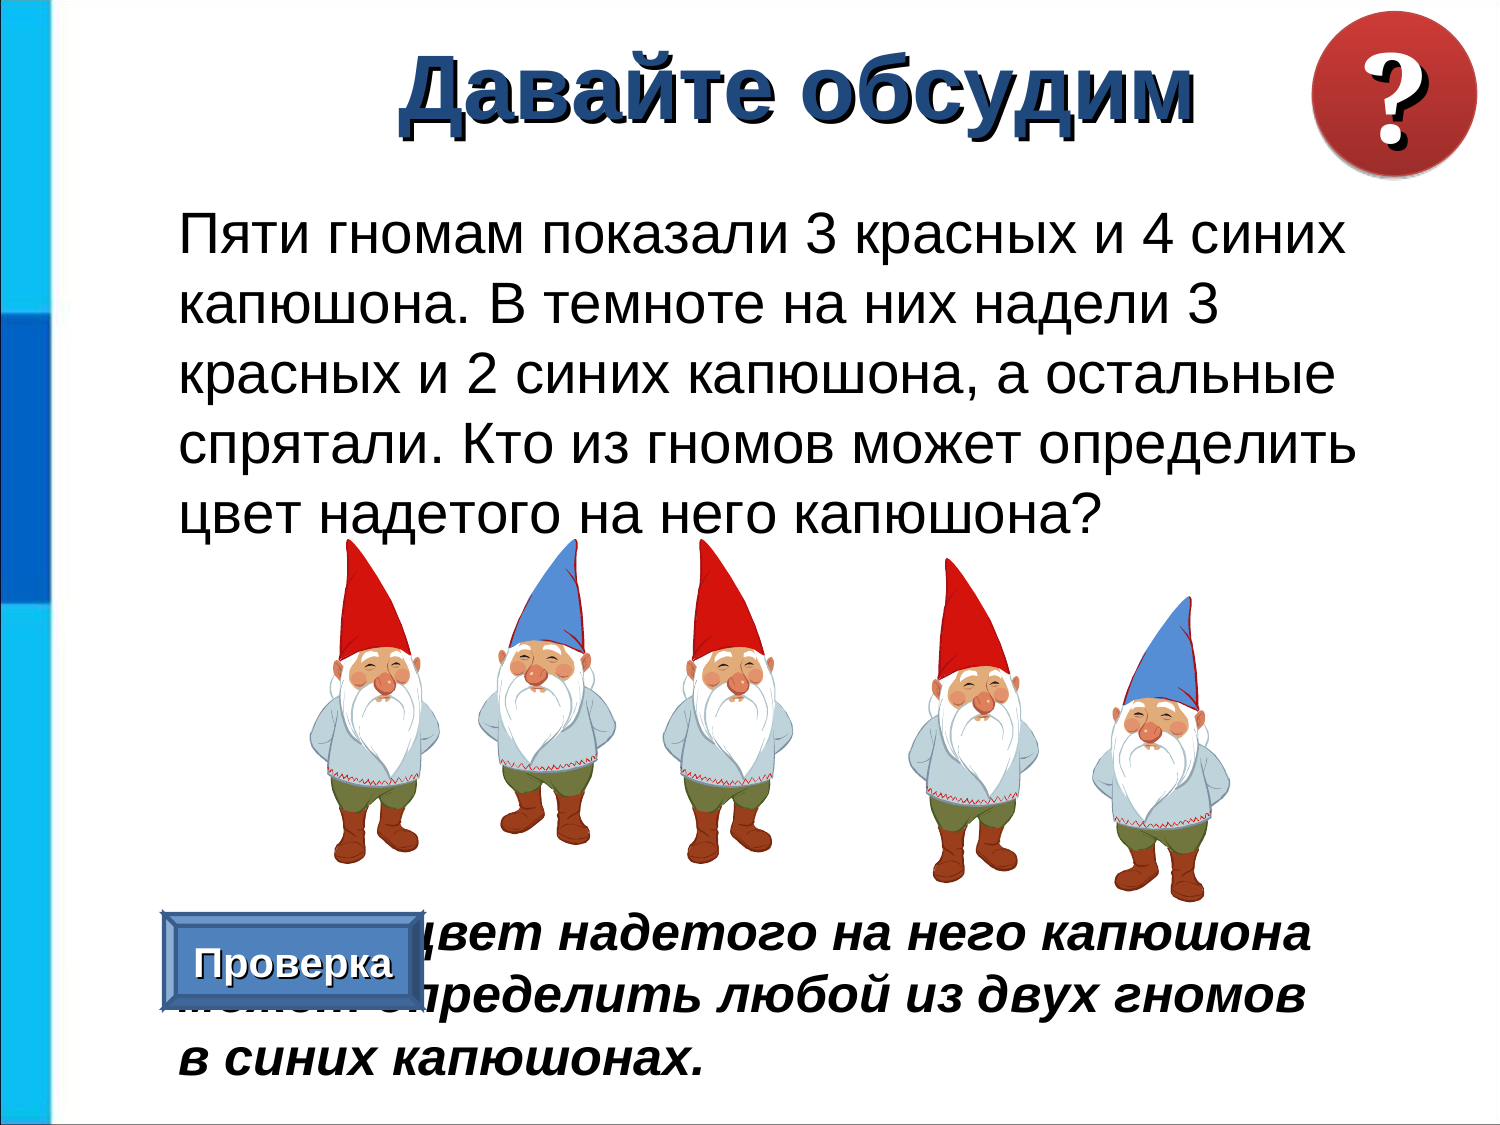

?
Давайте обсудим
Пяти гномам показали 3 красных и 4 синих капюшона. В темноте на них надели 3 красных и 2 синих капюшона, а остальные спрятали. Кто из гномов может определить цвет надетого на него капюшона?
Ответ: цвет надетого на него капюшона
может определить любой из двух гномов
в синих капюшонах.
Проверка